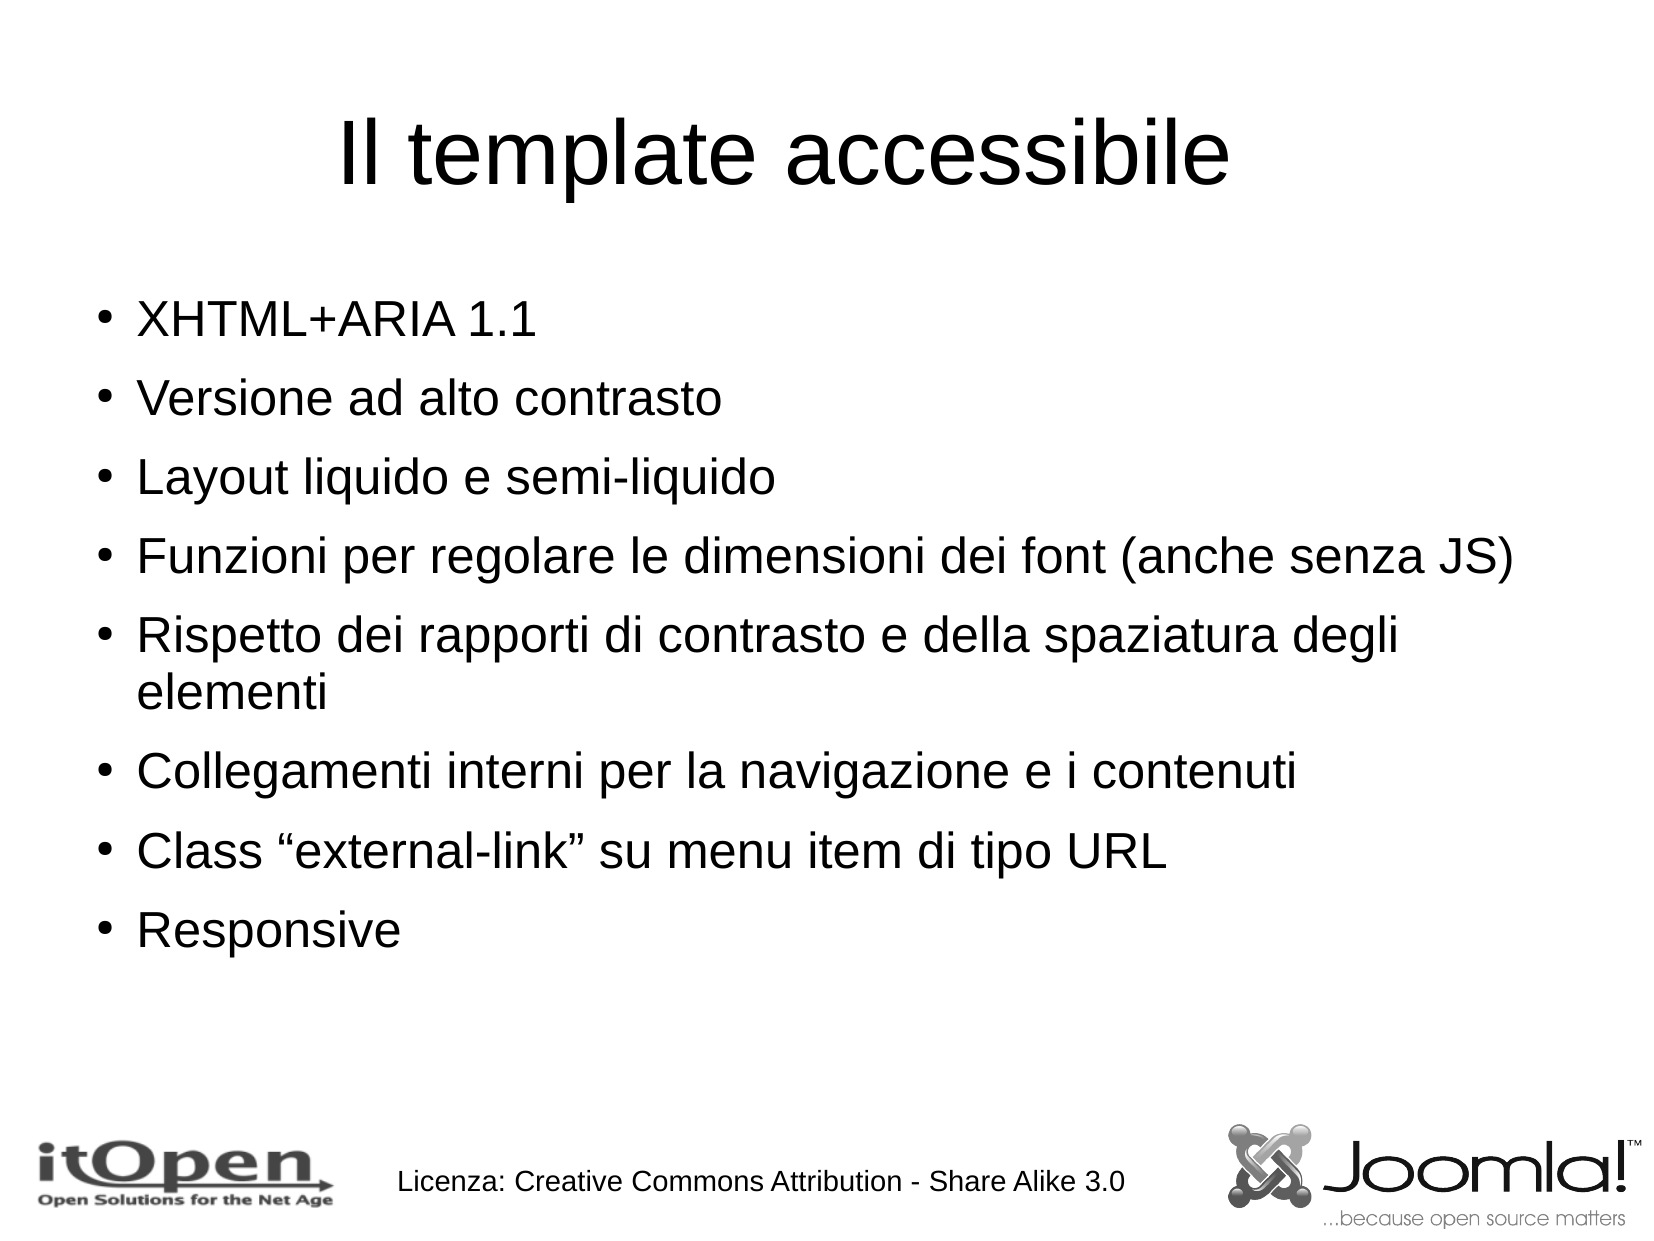

# Il template accessibile
XHTML+ARIA 1.1
Versione ad alto contrasto
Layout liquido e semi-liquido
Funzioni per regolare le dimensioni dei font (anche senza JS)
Rispetto dei rapporti di contrasto e della spaziatura degli elementi
Collegamenti interni per la navigazione e i contenuti
Class “external-link” su menu item di tipo URL
Responsive